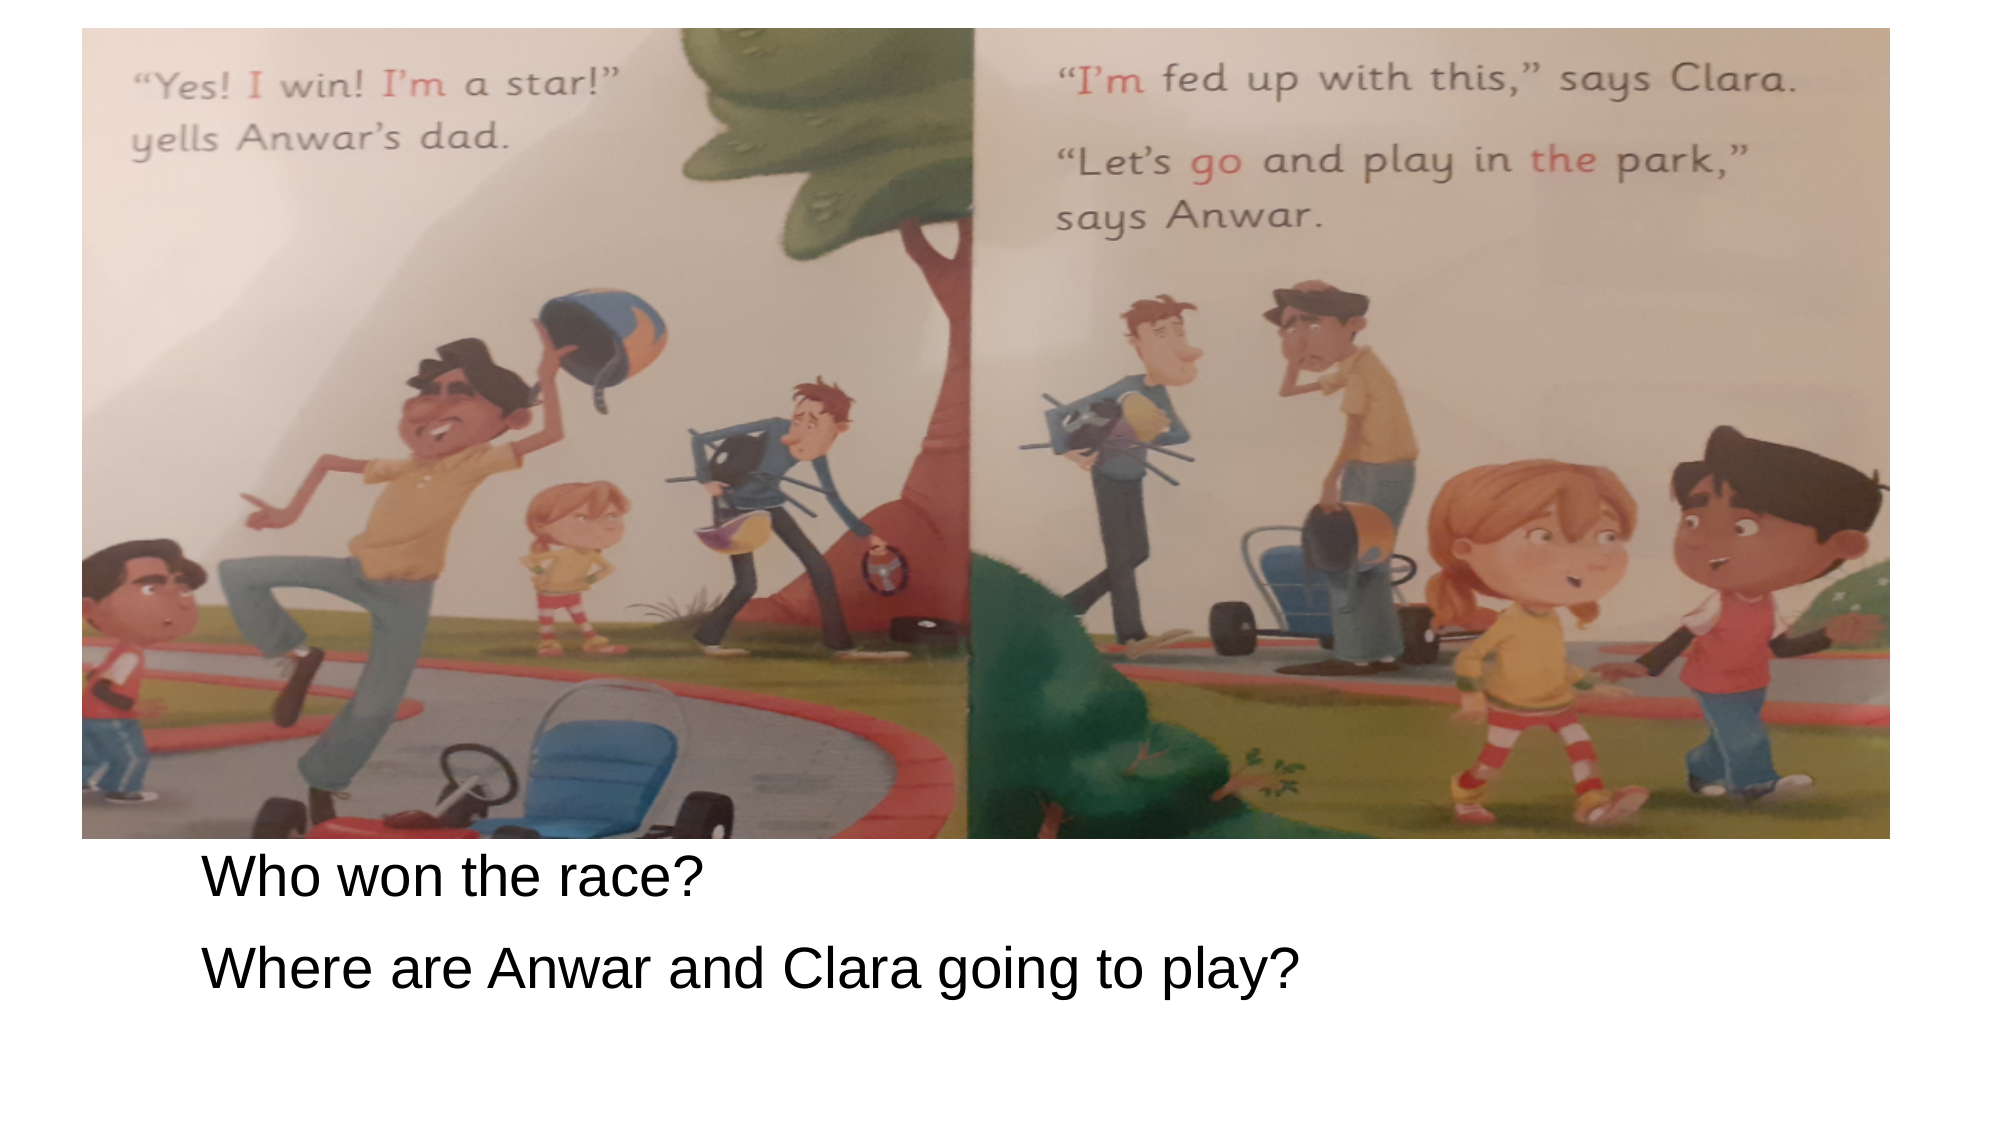

# Who won the race?
Where are Anwar and Clara going to play?